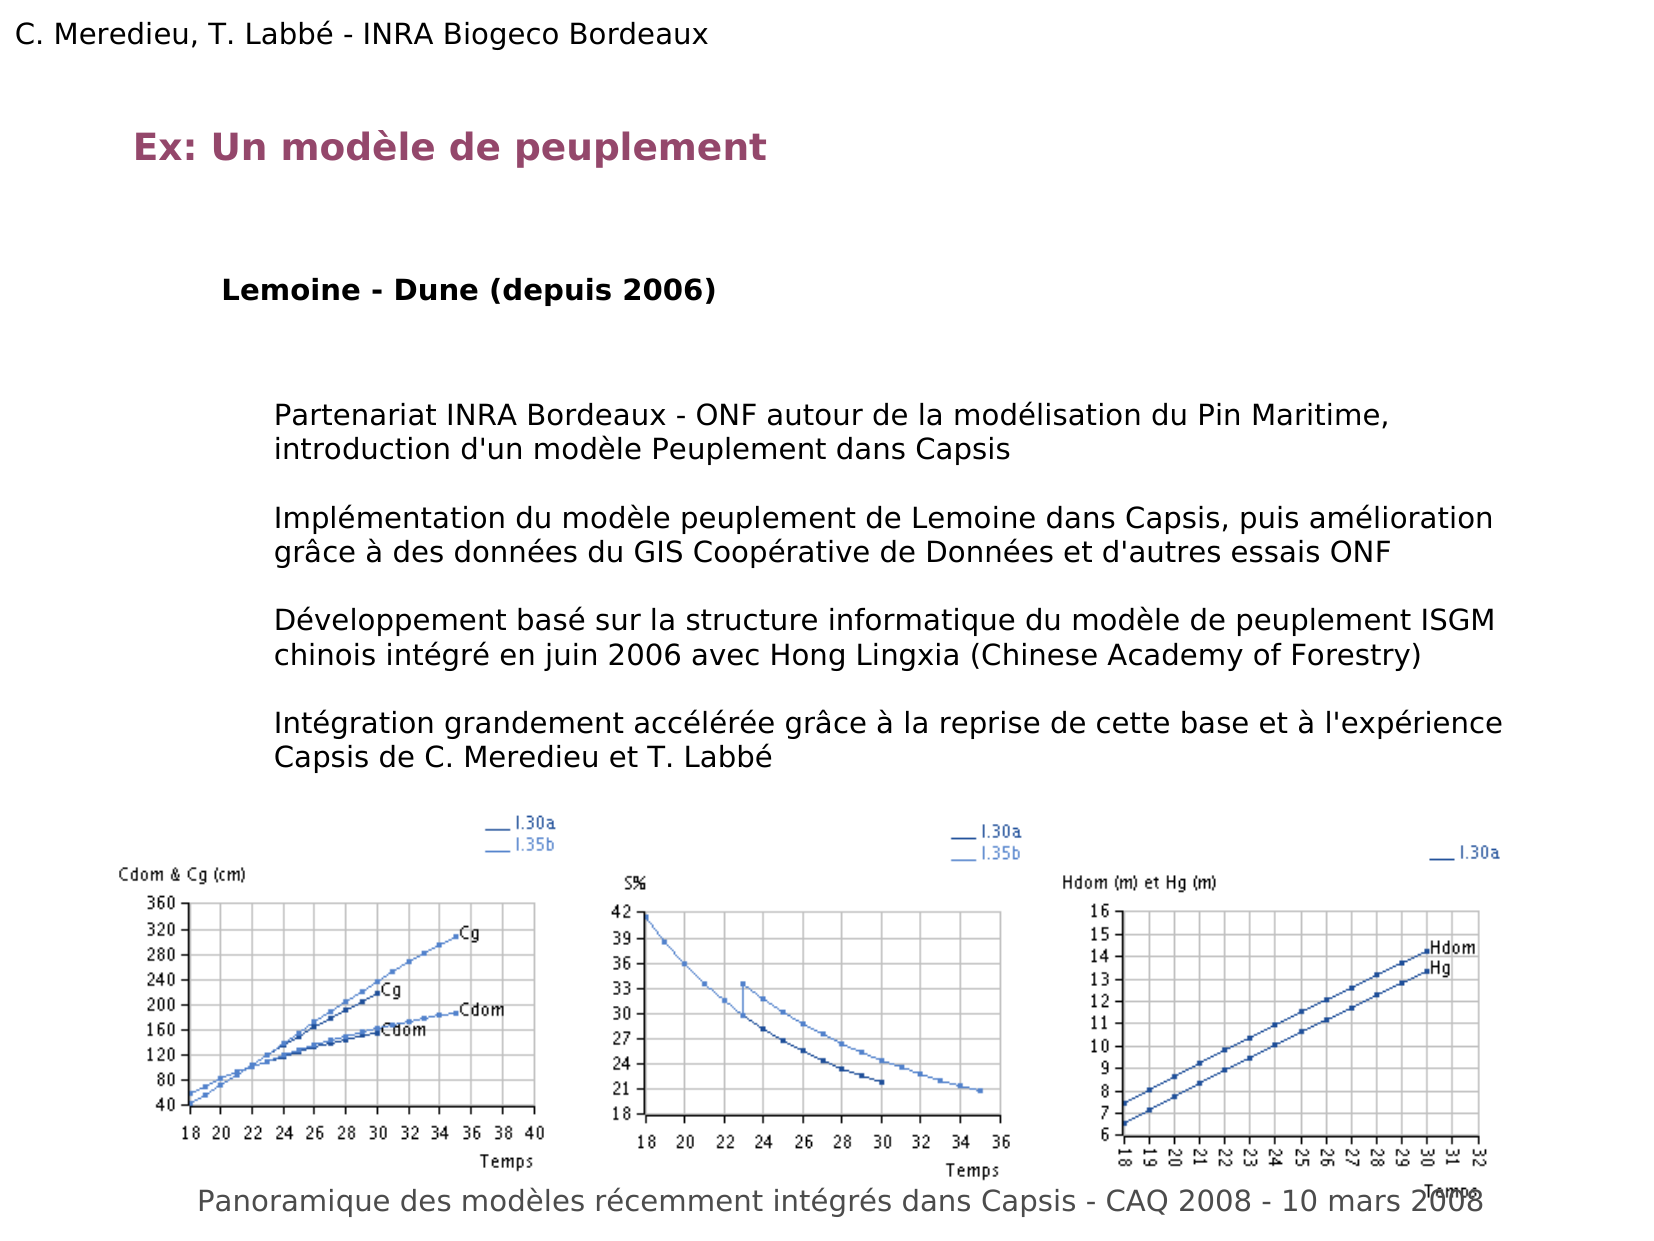

C. Meredieu, T. Labbé - INRA Biogeco Bordeaux
Ex: Un modèle de peuplement
Lemoine - Dune (depuis 2006)
Partenariat INRA Bordeaux - ONF autour de la modélisation du Pin Maritime, introduction d'un modèle Peuplement dans Capsis
Implémentation du modèle peuplement de Lemoine dans Capsis, puis amélioration grâce à des données du GIS Coopérative de Données et d'autres essais ONF
Développement basé sur la structure informatique du modèle de peuplement ISGM chinois intégré en juin 2006 avec Hong Lingxia (Chinese Academy of Forestry)
Intégration grandement accélérée grâce à la reprise de cette base et à l'expérience Capsis de C. Meredieu et T. Labbé
Panoramique des modèles récemment intégrés dans Capsis - CAQ 2008 - 10 mars 2008